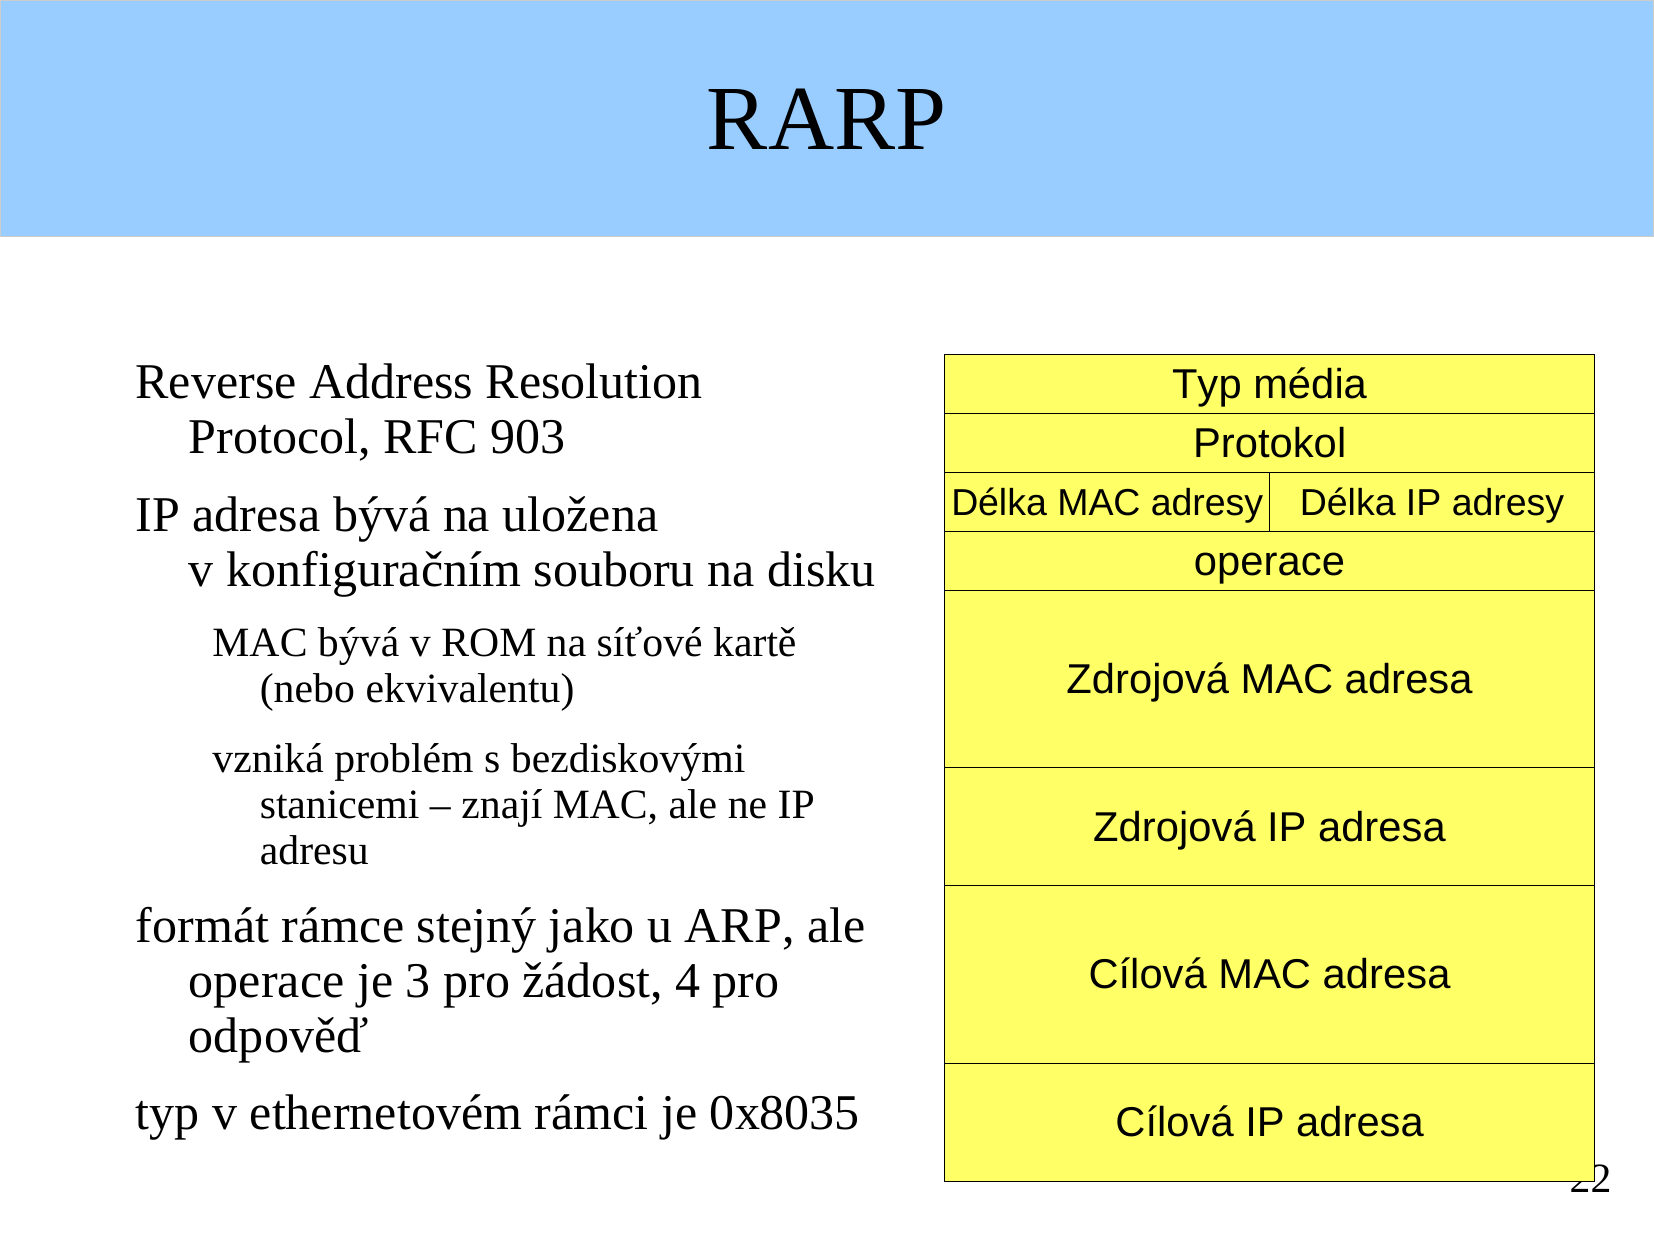

# RARP
Reverse Address Resolution Protocol, RFC 903
IP adresa bývá na uložena v konfiguračním souboru na disku
MAC bývá v ROM na síťové kartě (nebo ekvivalentu)
vzniká problém s bezdiskovými stanicemi – znají MAC, ale ne IP adresu
formát rámce stejný jako u ARP, ale operace je 3 pro žádost, 4 pro odpověď
typ v ethernetovém rámci je 0x8035
Typ média
Protokol
Délka MAC adresy
Délka IP adresy
operace
Zdrojová MAC adresa
Zdrojová IP adresa
Cílová MAC adresa
Cílová IP adresa